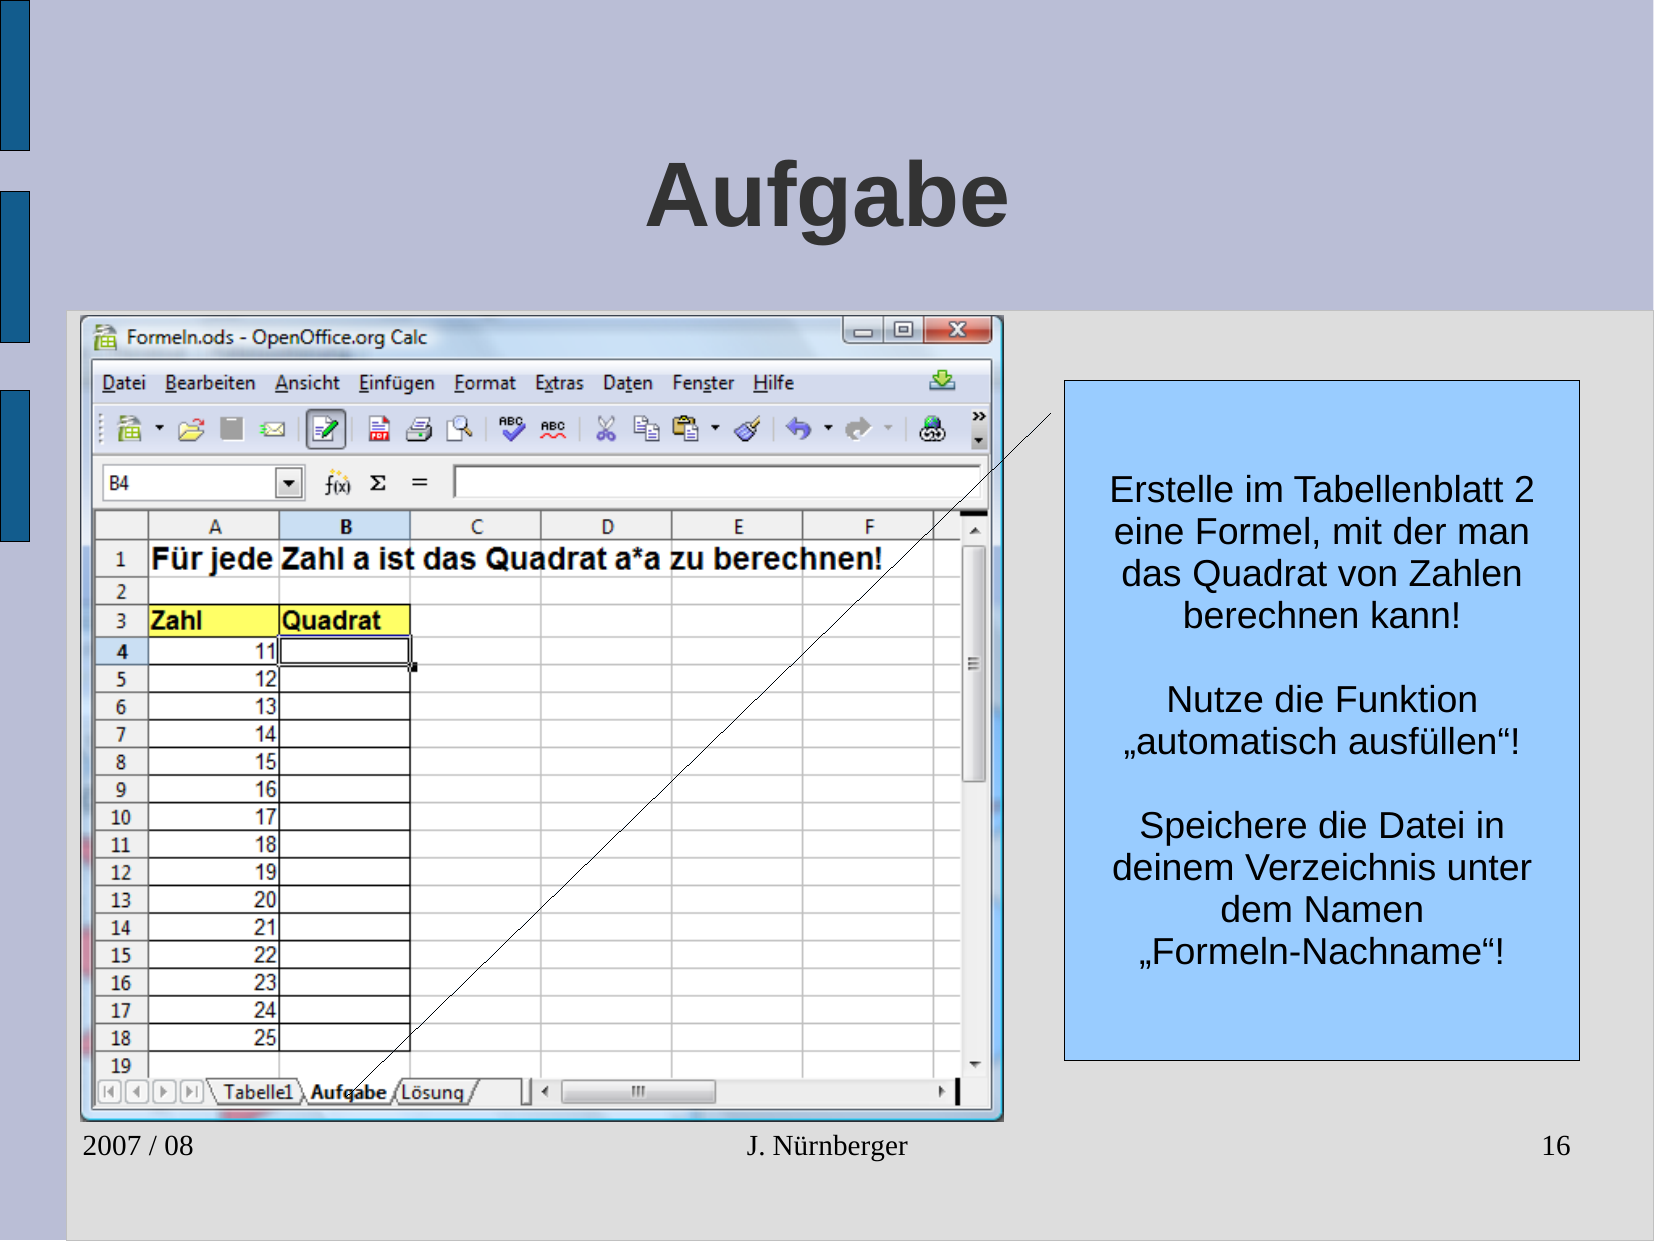

# Aufgabe
Erstelle im Tabellenblatt 2 eine Formel, mit der man das Quadrat von Zahlen berechnen kann!
Nutze die Funktion „automatisch ausfüllen“!
Speichere die Datei in deinem Verzeichnis unter dem Namen
„Formeln-Nachname“!
2007 / 08
J. Nürnberger
16